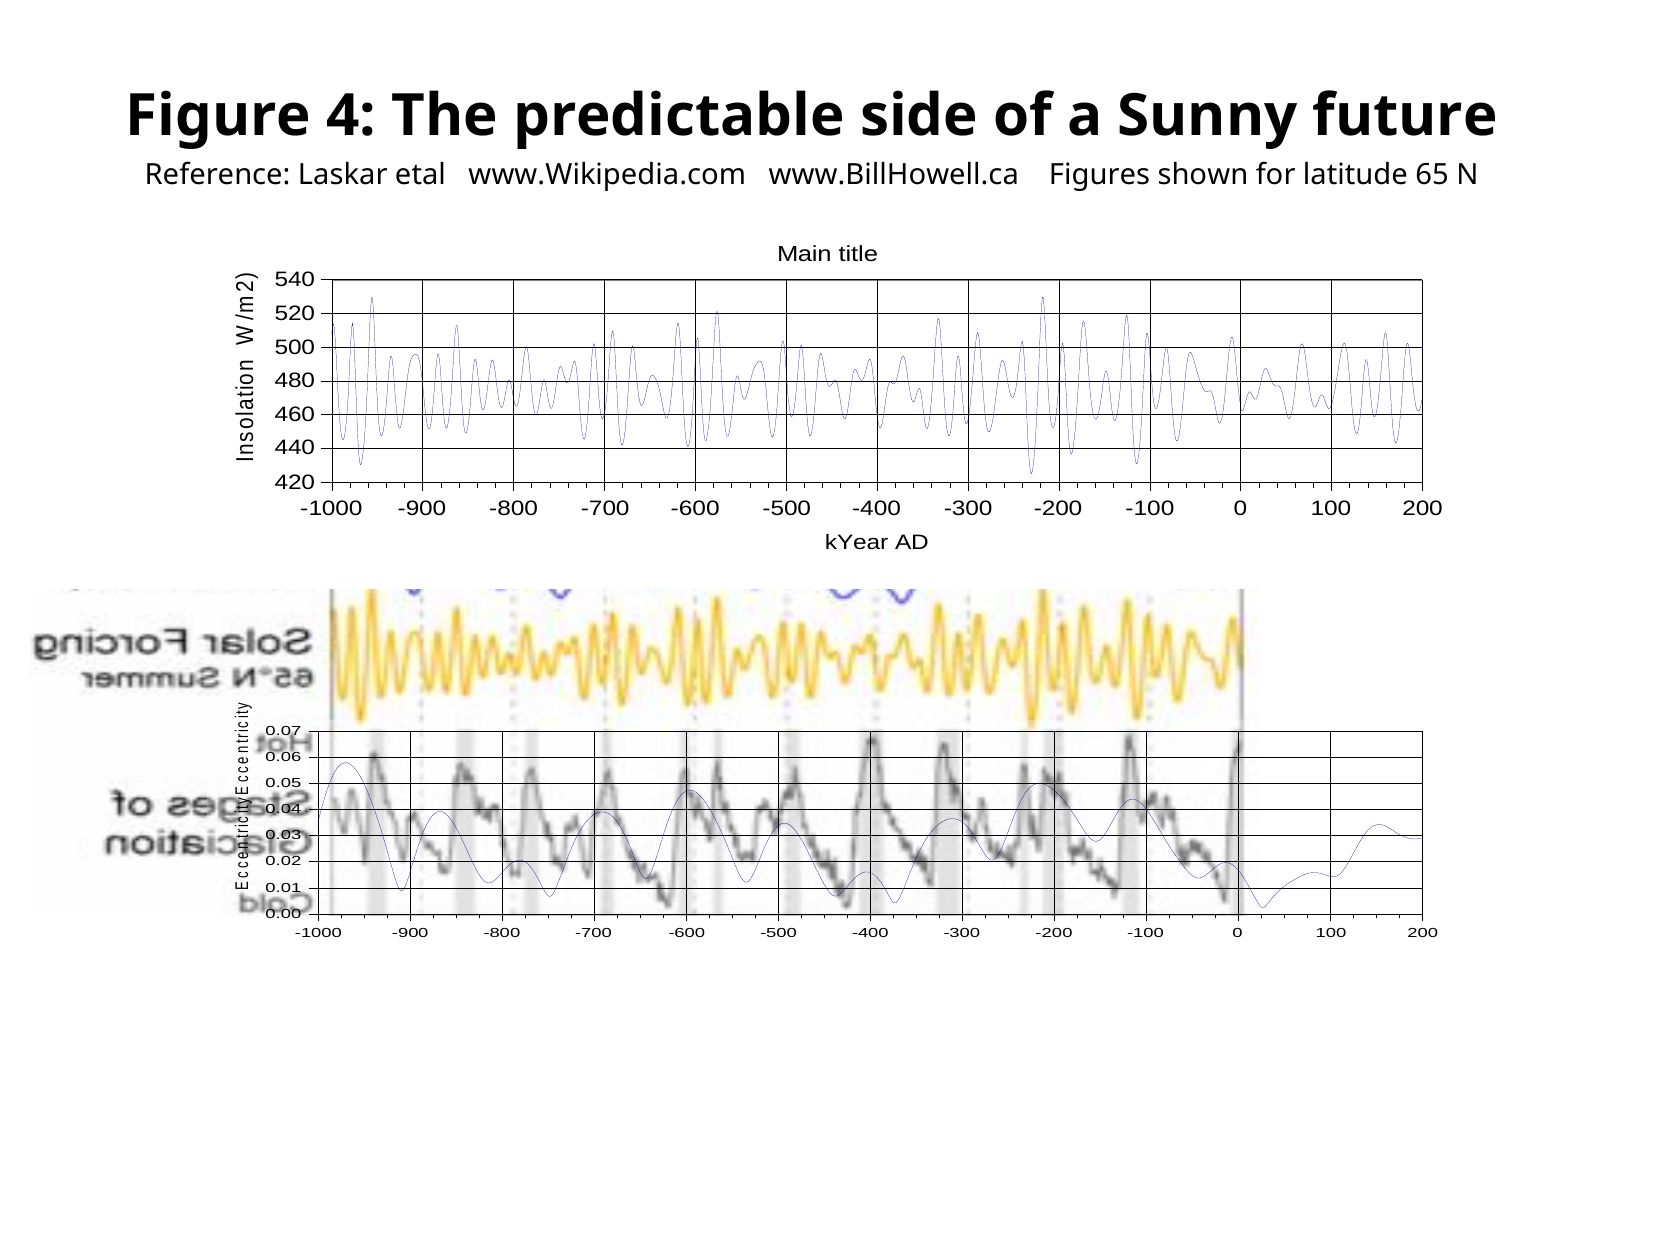

Figure 4: The predictable side of a Sunny future
Reference: Laskar etal www.Wikipedia.com www.BillHowell.ca Figures shown for latitude 65 N